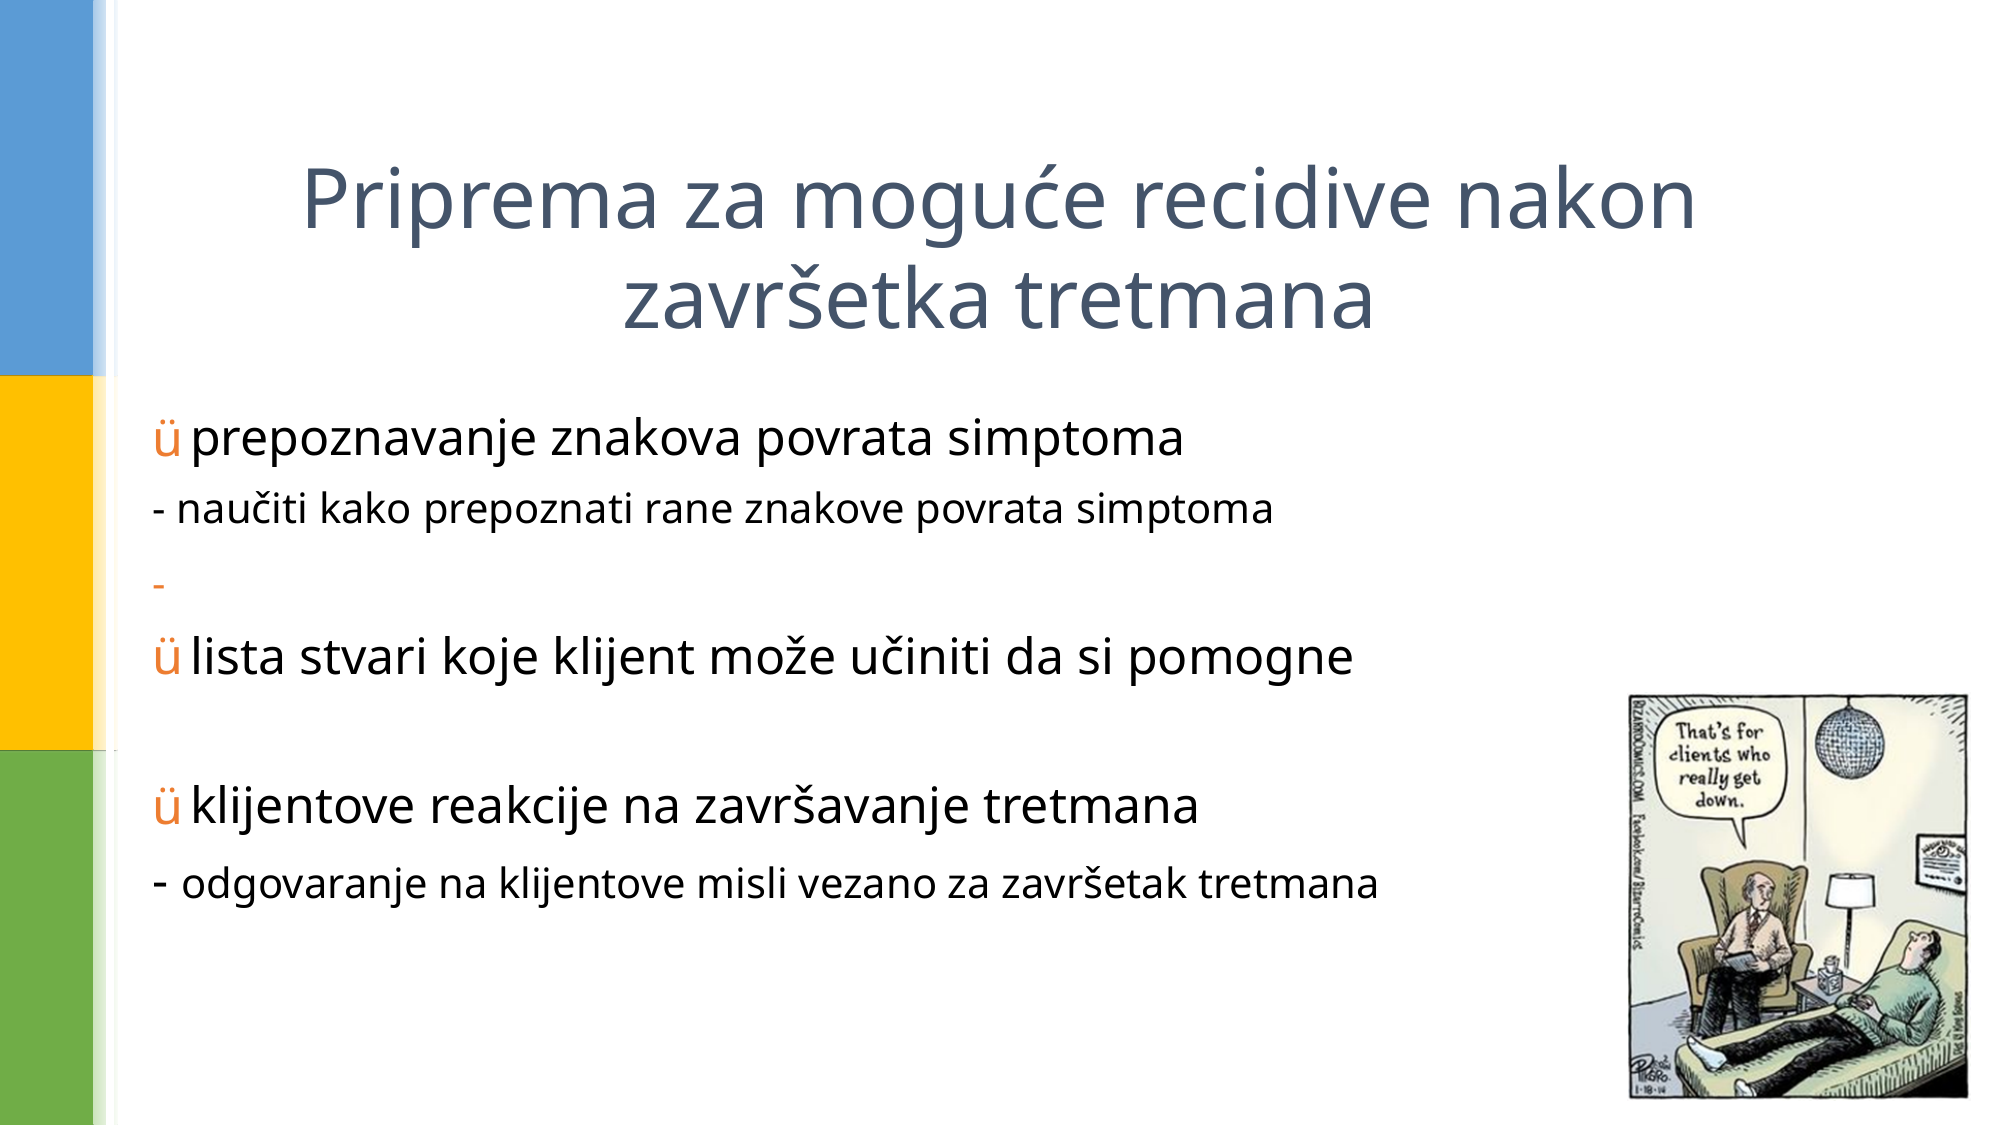

Priprema za moguće recidive nakon završetka tretmana
# prepoznavanje znakova povrata simptoma
- naučiti kako prepoznati rane znakove povrata simptoma
lista stvari koje klijent može učiniti da si pomogne
klijentove reakcije na završavanje tretmana
- odgovaranje na klijentove misli vezano za završetak tretmana